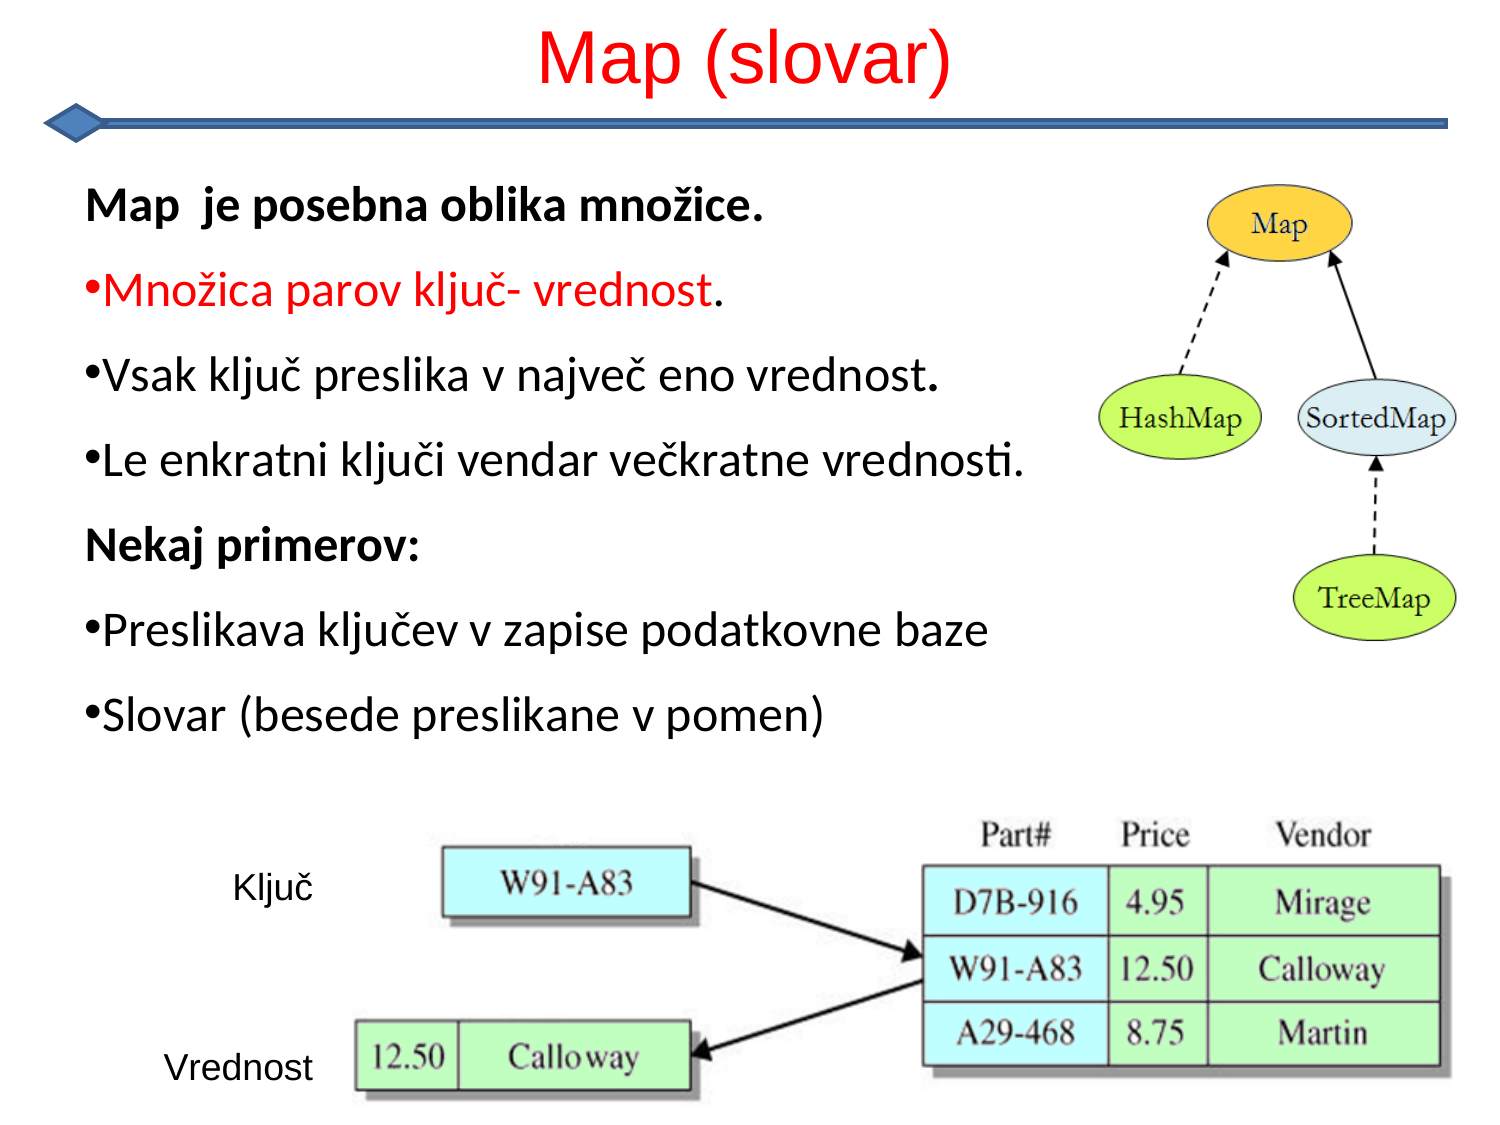

# Map (slovar)
Map je posebna oblika množice.
Množica parov ključ- vrednost.
Vsak ključ preslika v največ eno vrednost.
Le enkratni ključi vendar večkratne vrednosti.
Nekaj primerov:
Preslikava ključev v zapise podatkovne baze
Slovar (besede preslikane v pomen)
Ključ
Vrednost